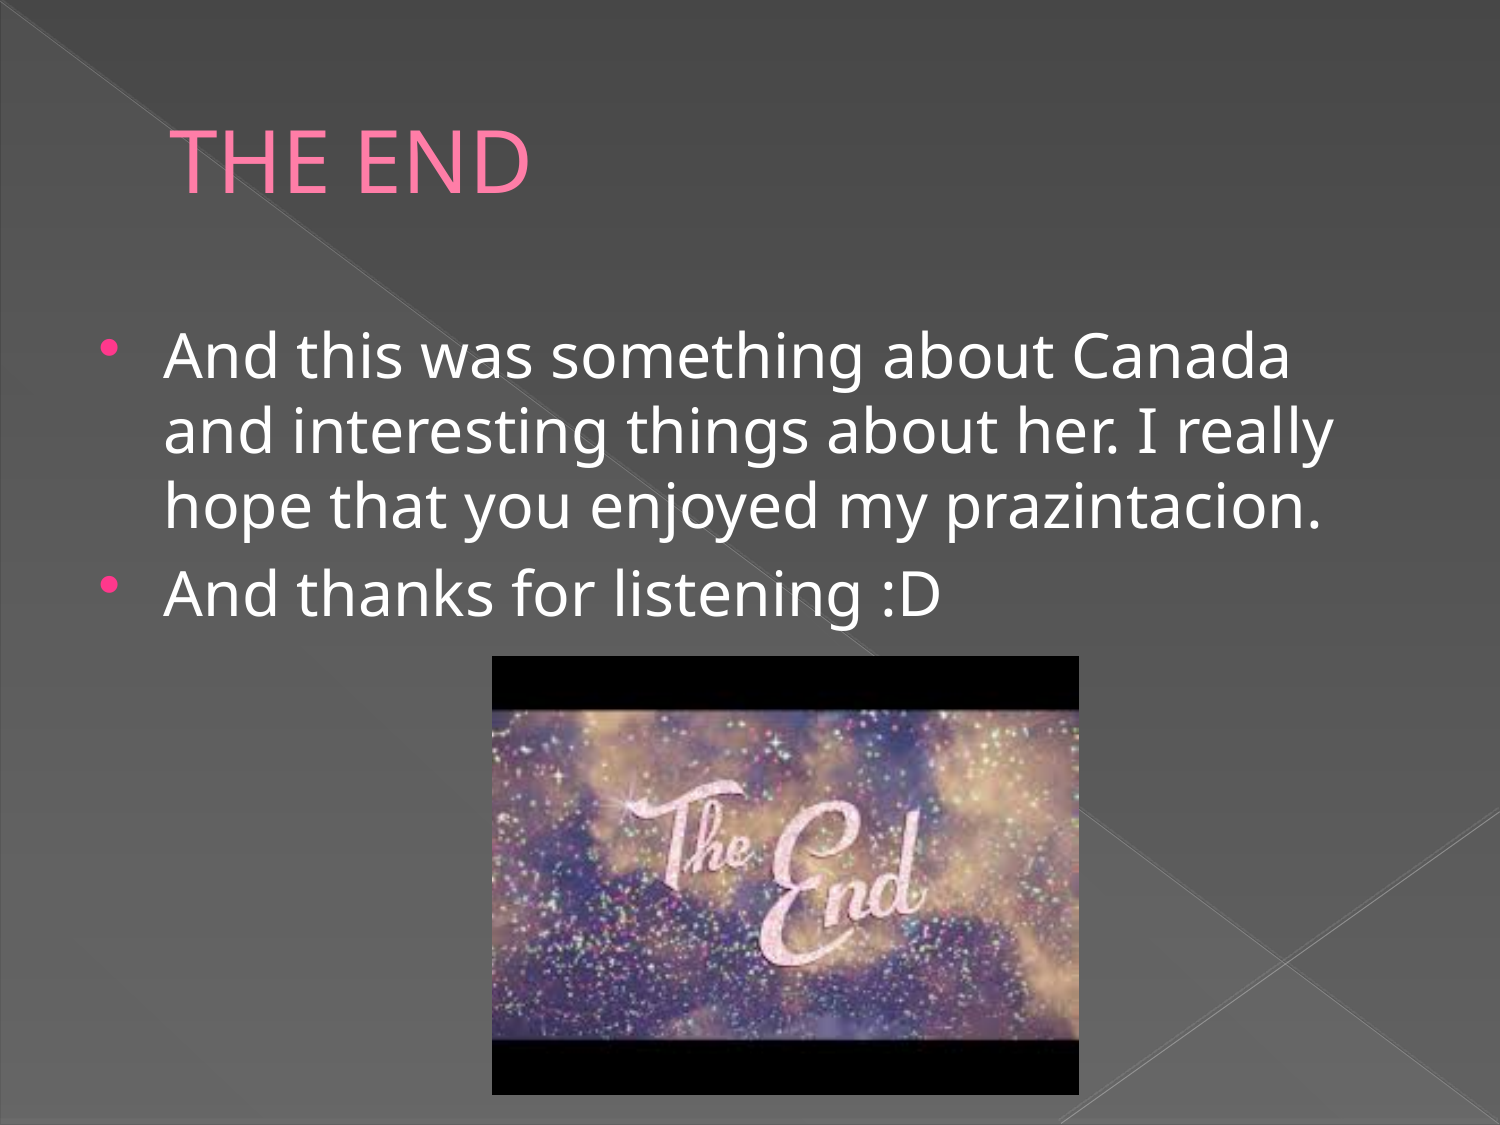

# THE END
And this was something about Canada and interesting things about her. I really hope that you enjoyed my prazintacion.
And thanks for listening :D